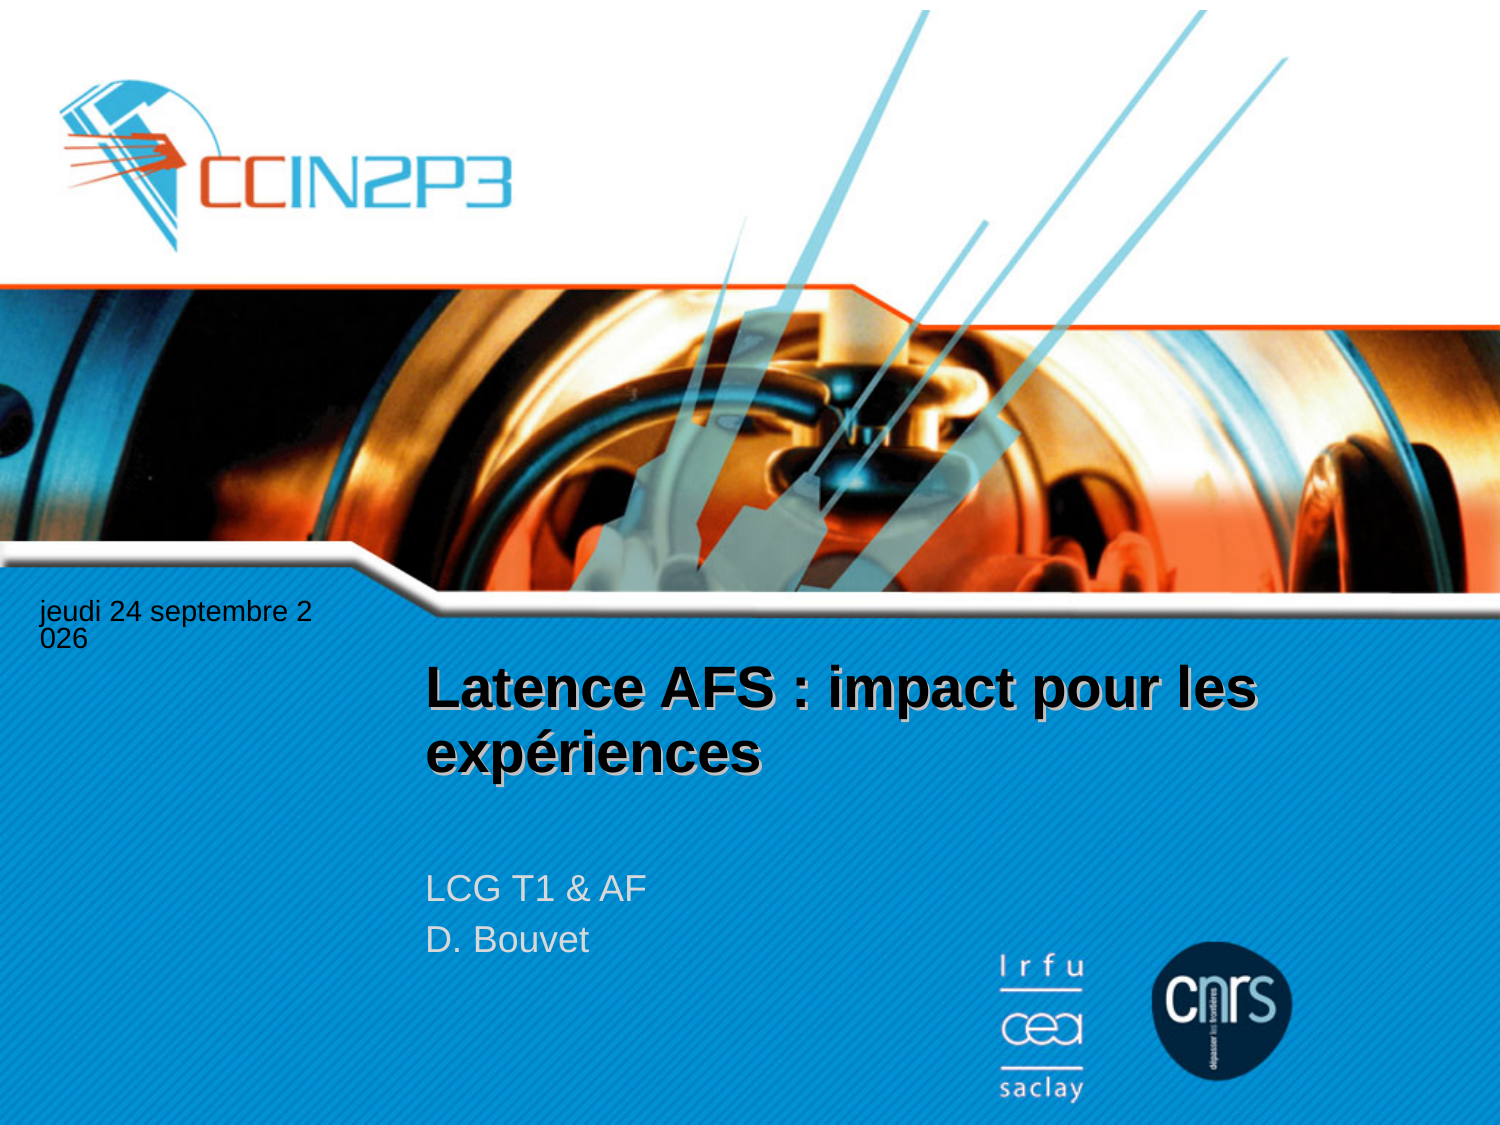

# Latence AFS : impact pour les expériences
LCG T1 & AF
D. Bouvet